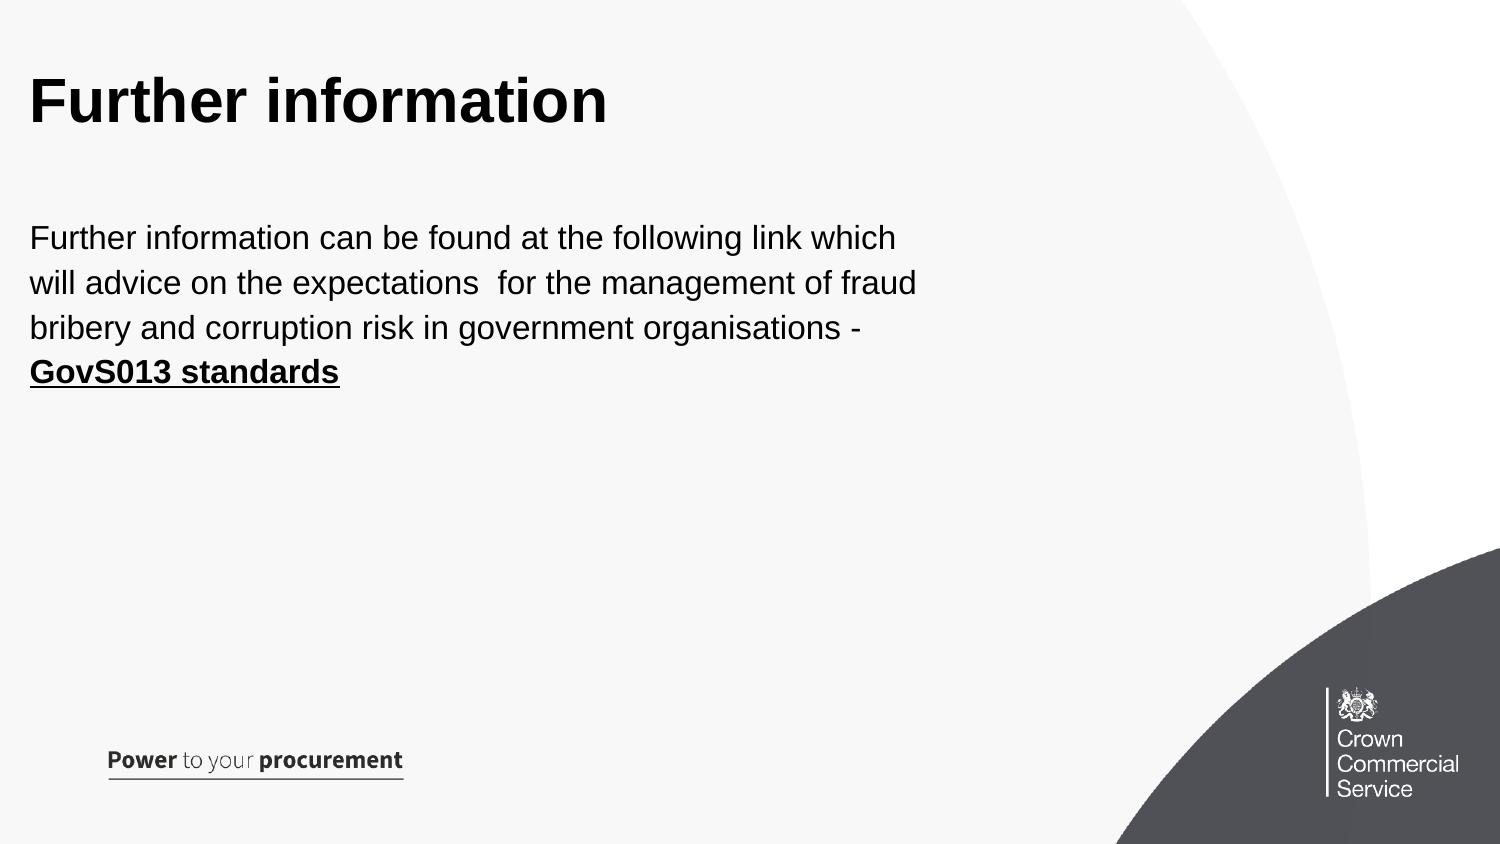

# Further information
Further information can be found at the following link which will advice on the expectations for the management of fraud bribery and corruption risk in government organisations - GovS013 standards